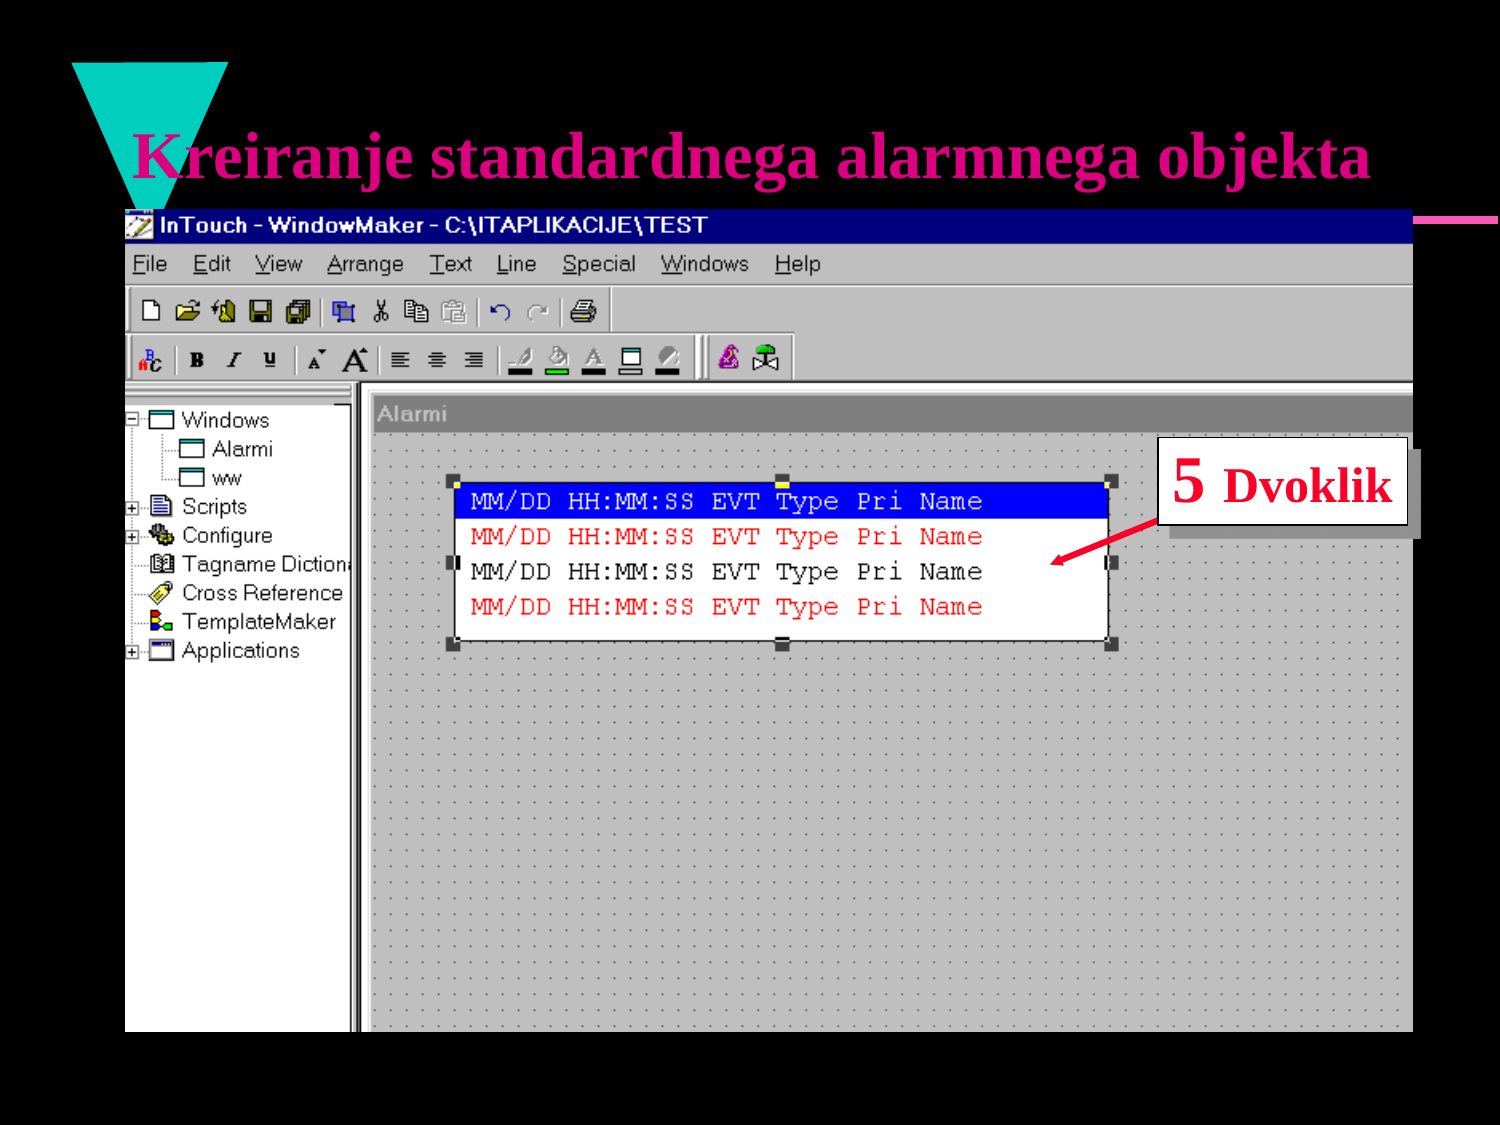

# Kreiranje standardnega alarmnega objekta
5 Dvoklik
RVP2
Alarmi in Dogodki
27